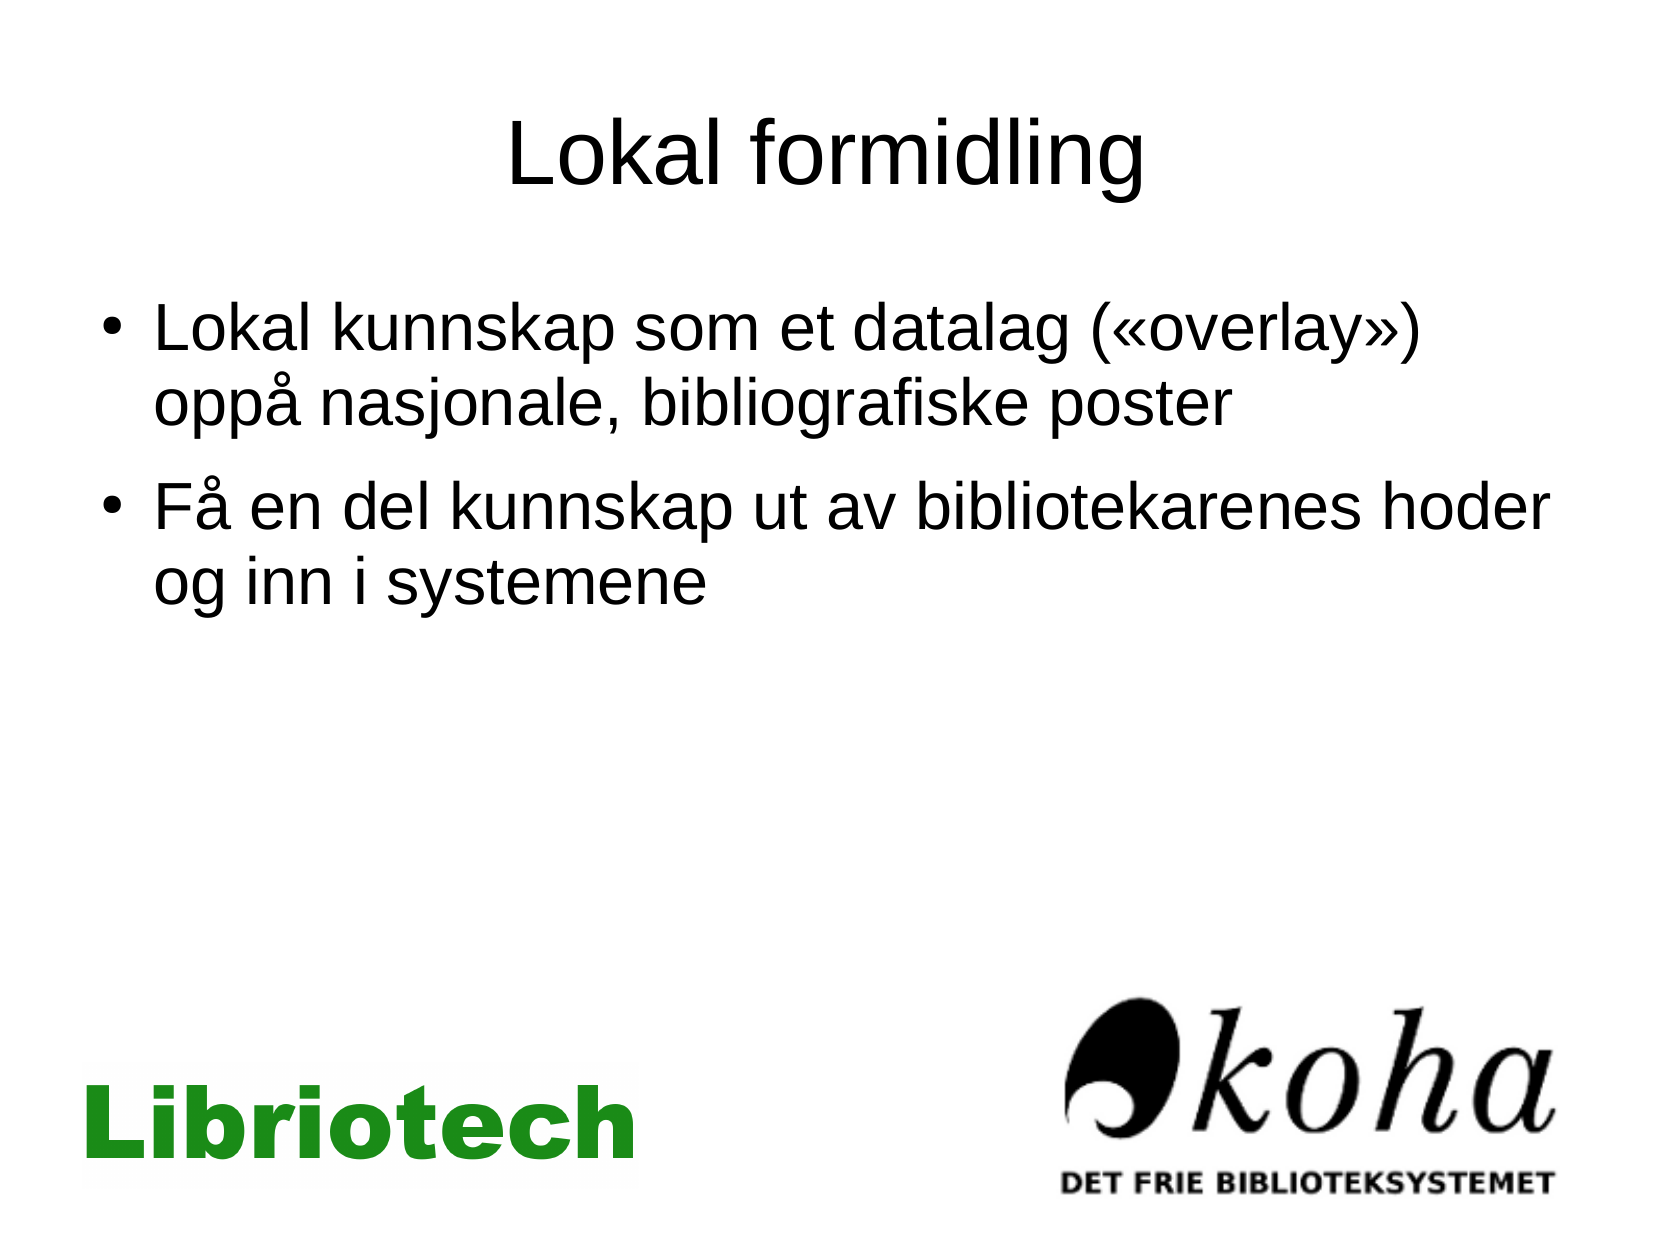

# Lokal formidling
Lokal kunnskap som et datalag («overlay») oppå nasjonale, bibliografiske poster
Få en del kunnskap ut av bibliotekarenes hoder og inn i systemene